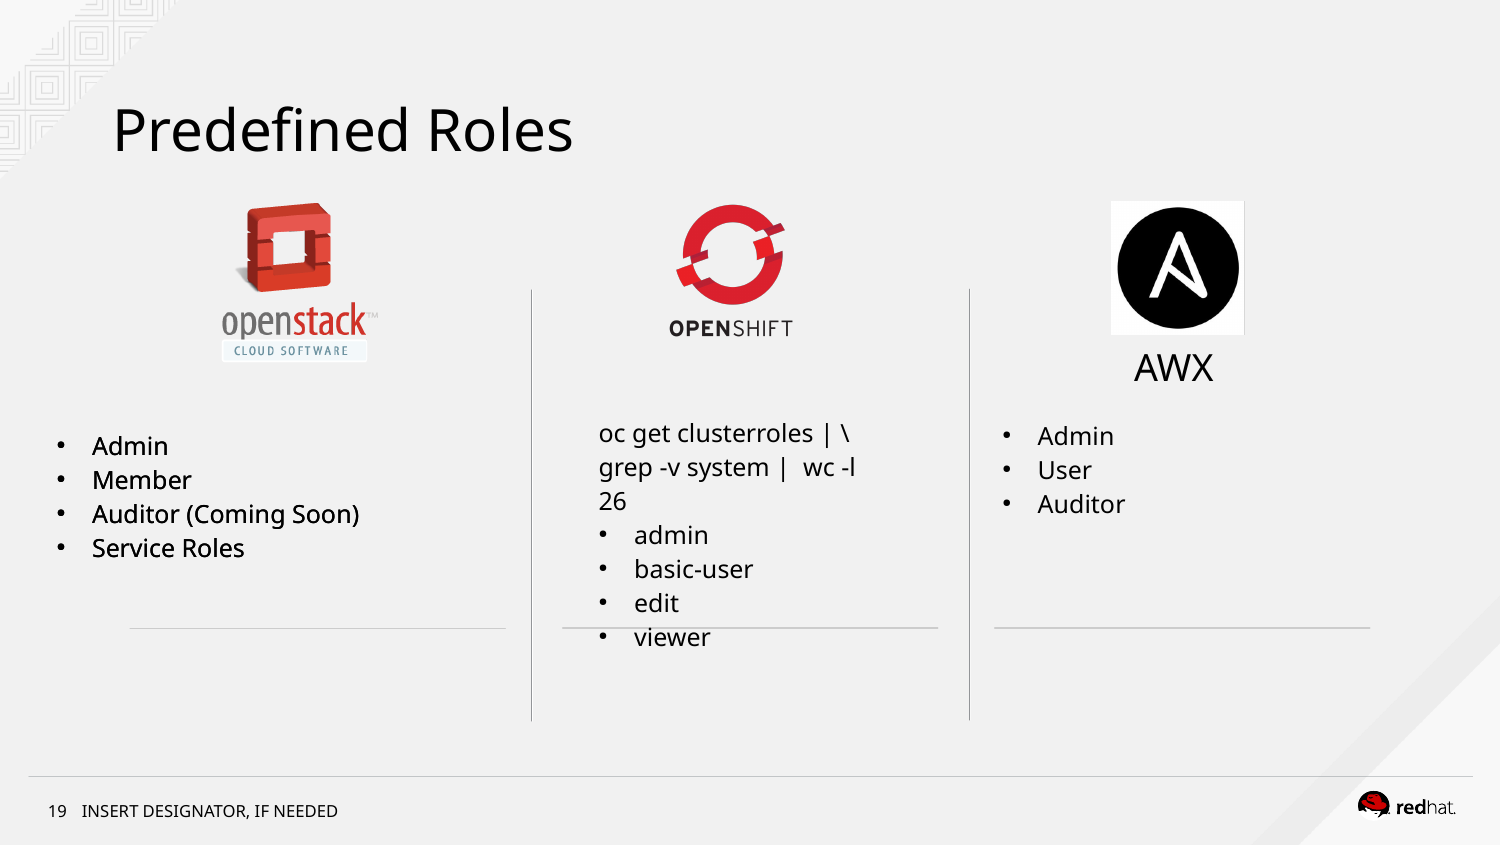

# Predefined Roles
AWX
oc get clusterroles | \
grep -v system | wc -l
26
admin
basic-user
edit
viewer
Admin
User
Auditor
Admin
Member
Auditor (Coming Soon)
Service Roles
Admin
Member
Auditor (Coming Soon)
Service Roles
19
INSERT DESIGNATOR, IF NEEDED